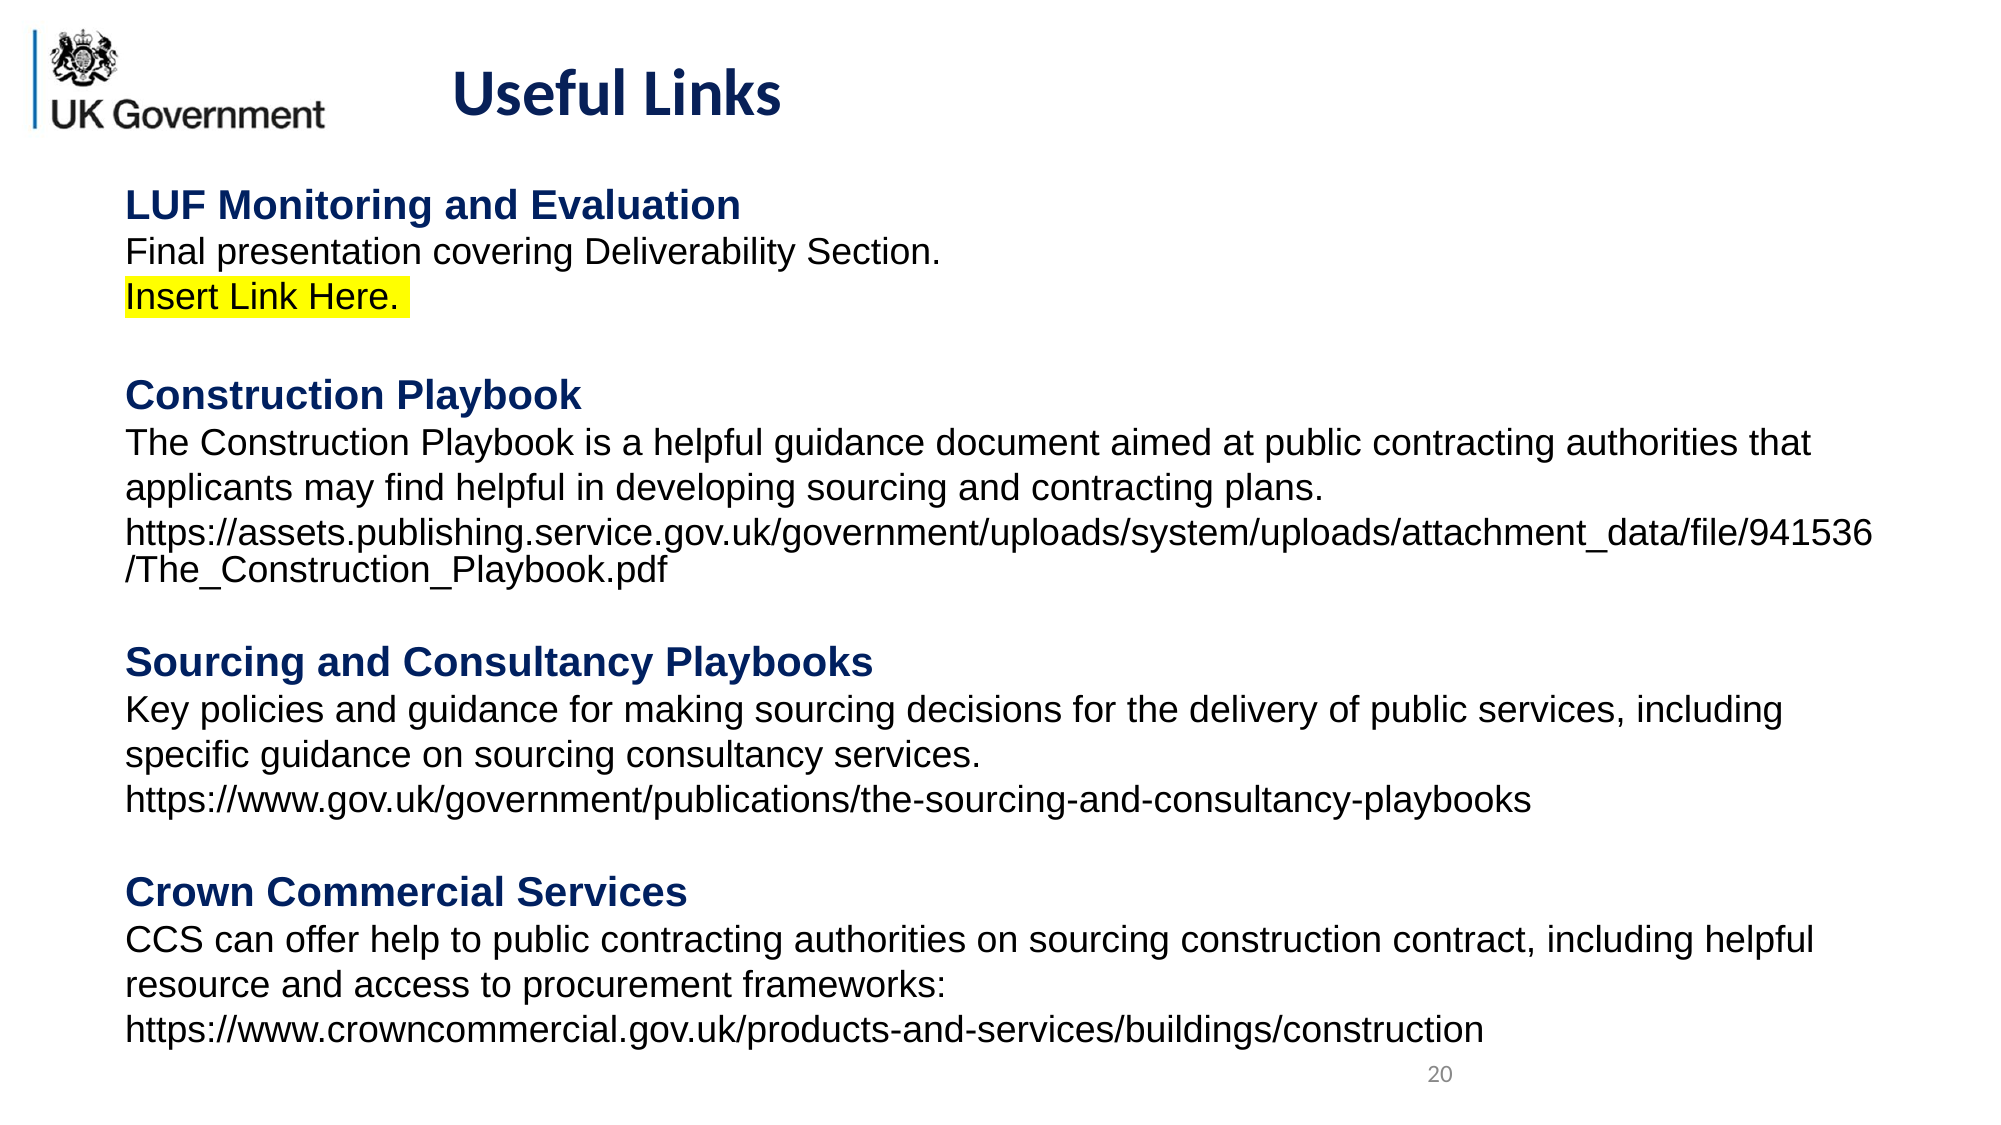

Useful Links
LUF Monitoring and Evaluation
Final presentation covering Deliverability Section.
Insert Link Here.
Construction Playbook
The Construction Playbook is a helpful guidance document aimed at public contracting authorities that applicants may find helpful in developing sourcing and contracting plans. https://assets.publishing.service.gov.uk/government/uploads/system/uploads/attachment_data/file/941536/The_Construction_Playbook.pdf
Sourcing and Consultancy Playbooks
Key policies and guidance for making sourcing decisions for the delivery of public services, including specific guidance on sourcing consultancy services.
https://www.gov.uk/government/publications/the-sourcing-and-consultancy-playbooks
Crown Commercial Services
CCS can offer help to public contracting authorities on sourcing construction contract, including helpful resource and access to procurement frameworks: https://www.crowncommercial.gov.uk/products-and-services/buildings/construction